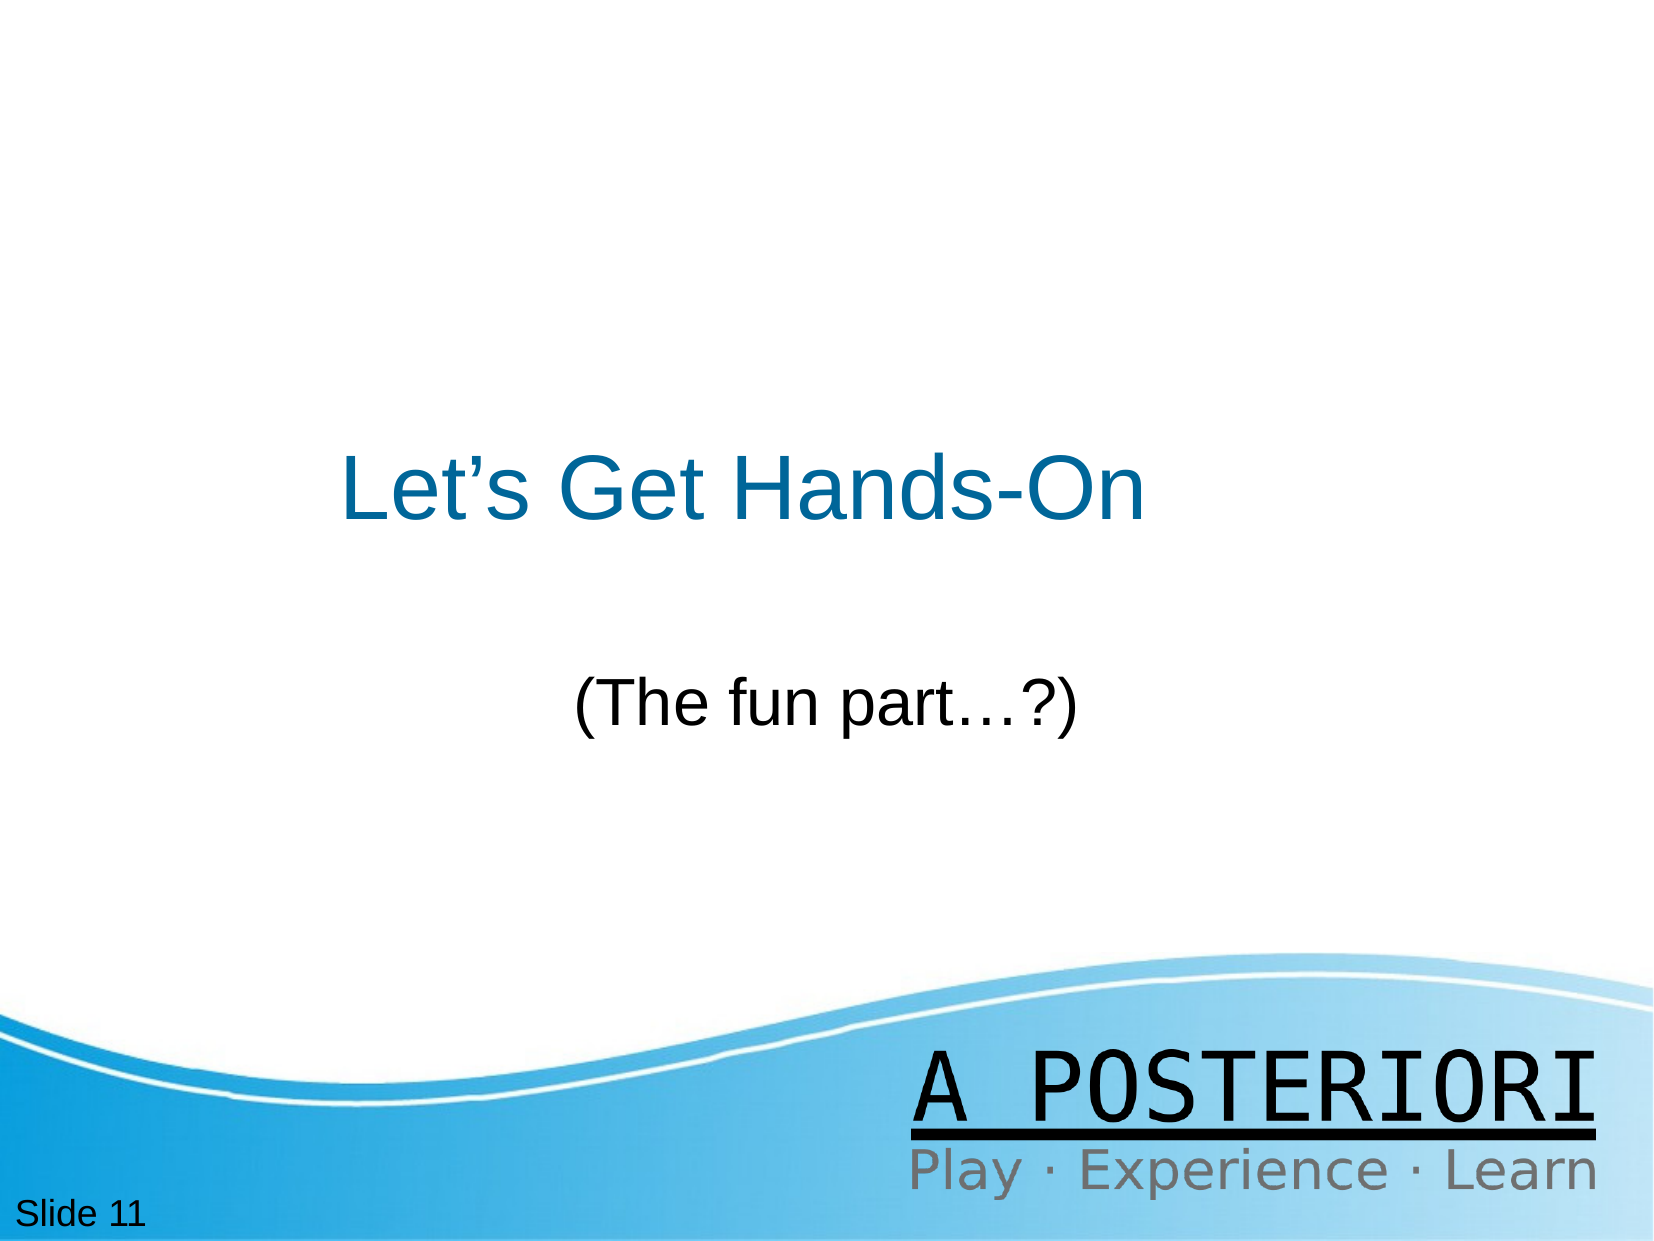

# Let’s Get Hands-On
(The fun part…?)